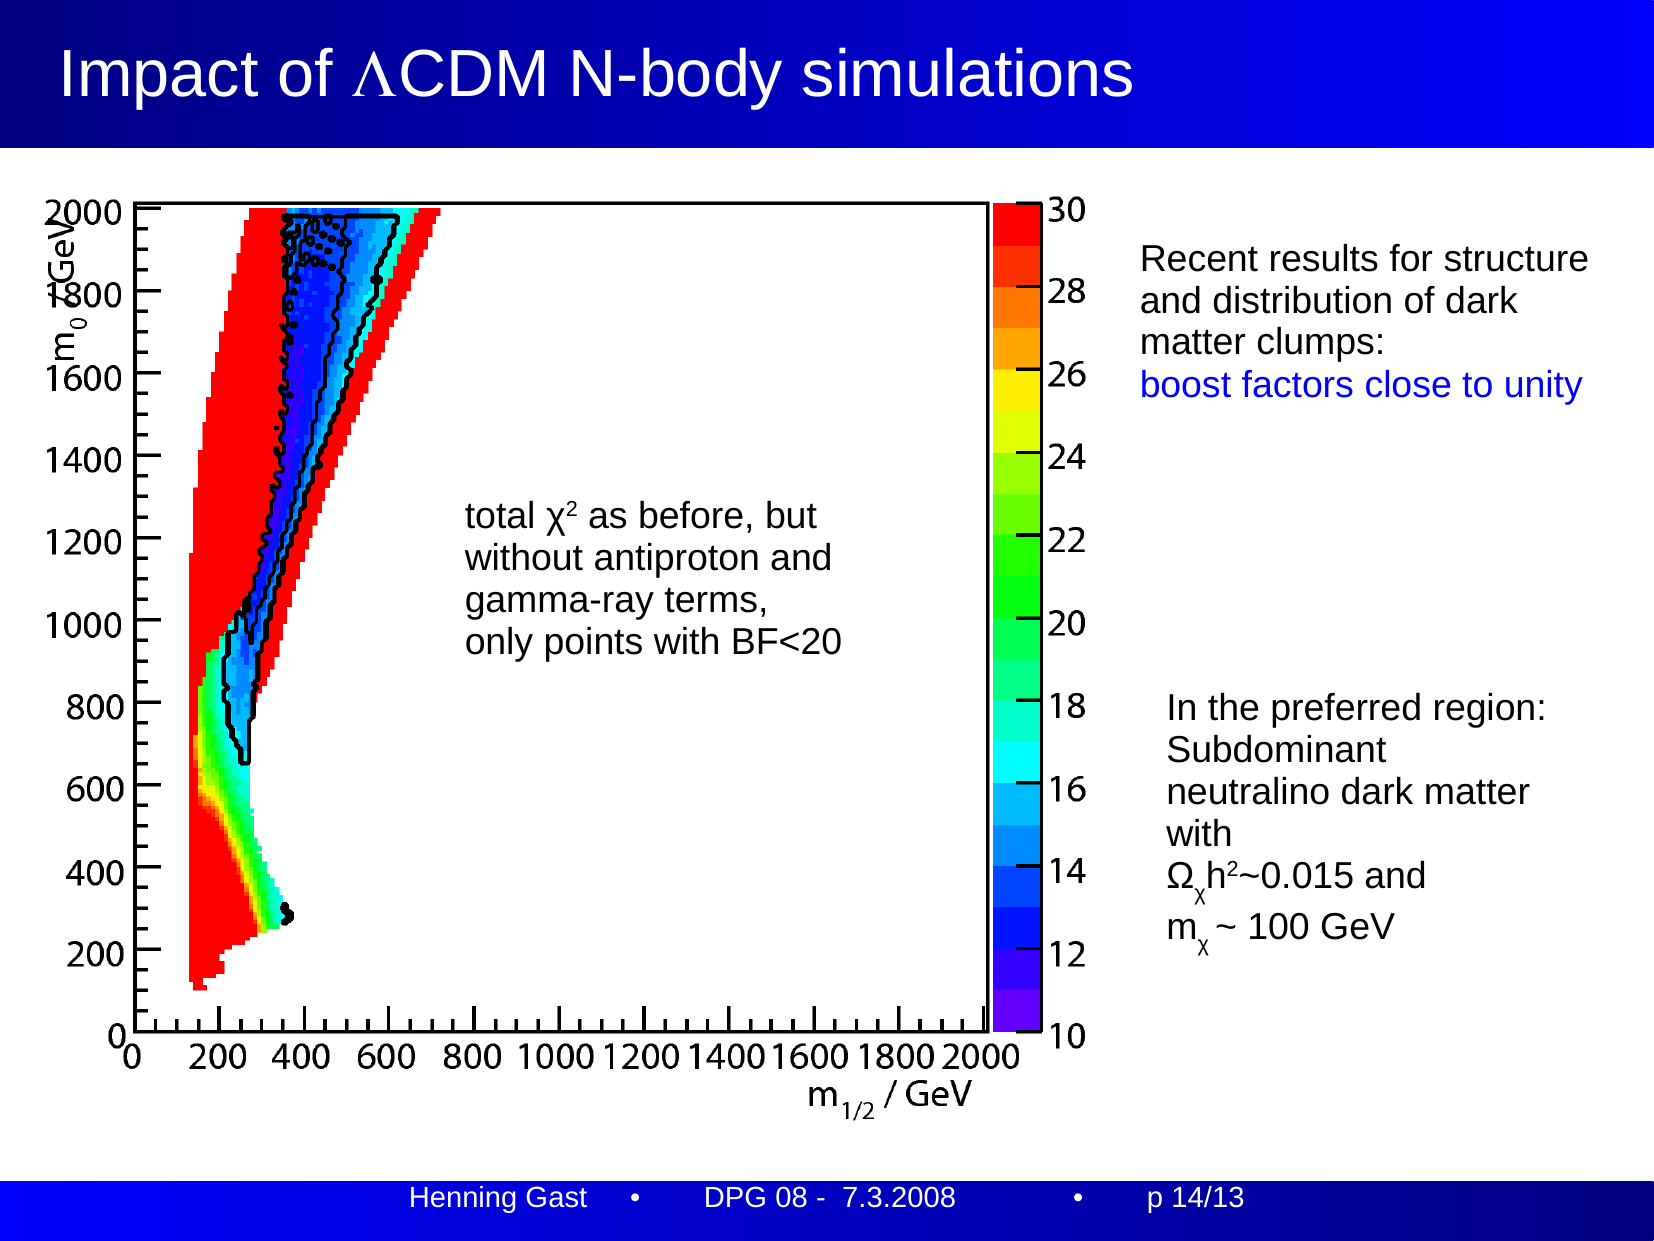

# Impact of LCDM N-body simulations
Recent results for structure and distribution of dark matter clumps:
boost factors close to unity
total χ2 as before, but without antiproton and gamma-ray terms,
only points with BF<20
In the preferred region:
Subdominant neutralino dark matter with
Ωχh2~0.015 and
mχ ~ 100 GeV